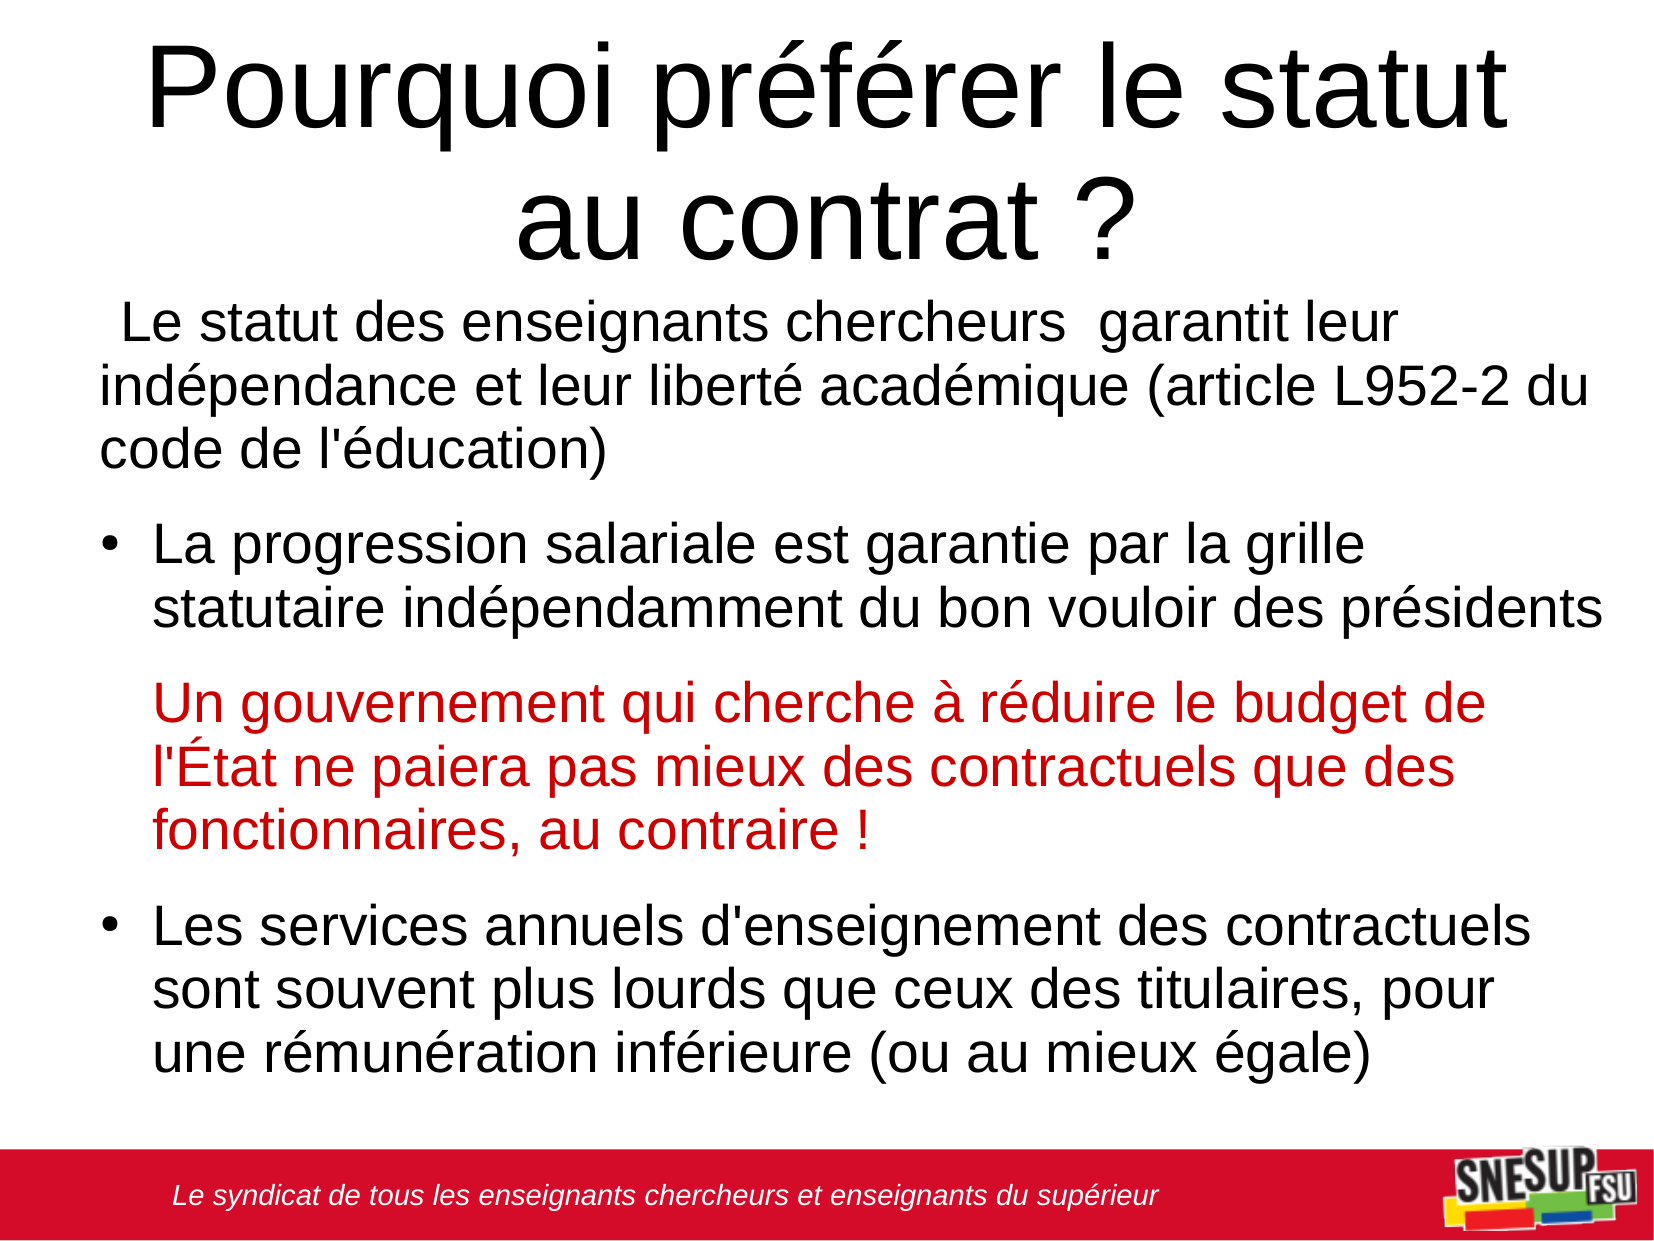

# Pourquoi préférer le statut au contrat ?
Le statut des enseignants chercheurs  garantit leur indépendance et leur liberté académique (article L952-2 du code de l'éducation)
La progression salariale est garantie par la grille statutaire indépendamment du bon vouloir des présidents
Un gouvernement qui cherche à réduire le budget de l'État ne paiera pas mieux des contractuels que des fonctionnaires, au contraire !
Les services annuels d'enseignement des contractuels sont souvent plus lourds que ceux des titulaires, pour une rémunération inférieure (ou au mieux égale)